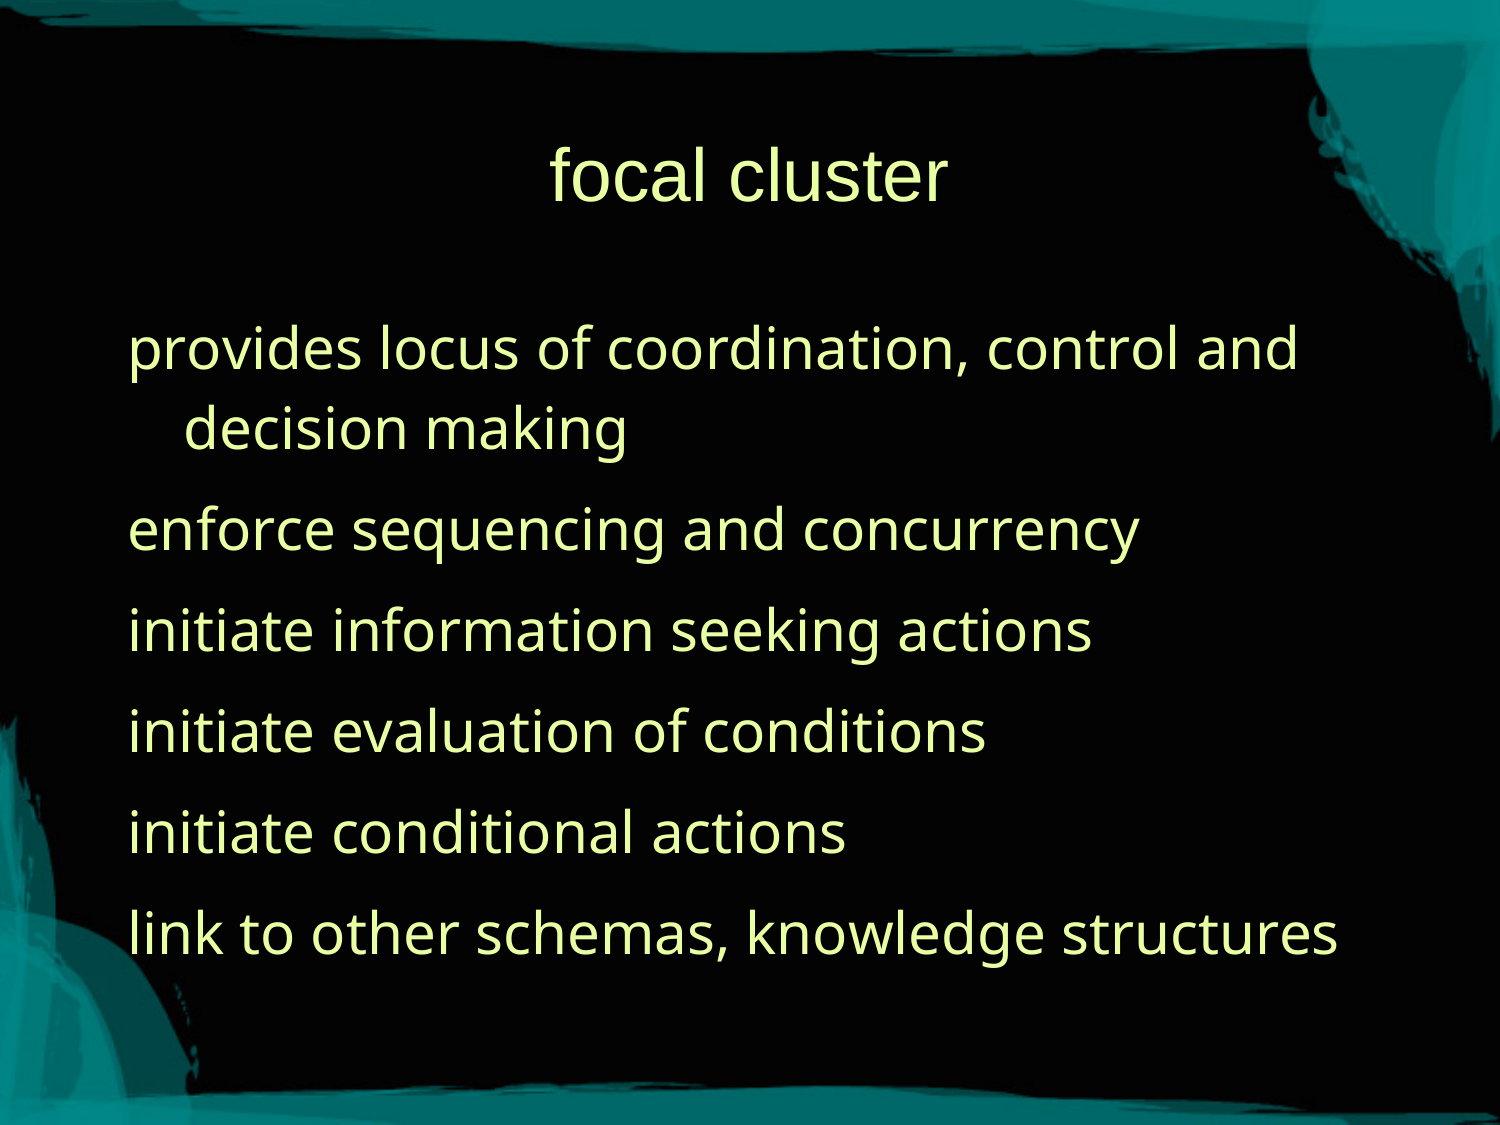

# focal cluster
provides locus of coordination, control and decision making
enforce sequencing and concurrency
initiate information seeking actions
initiate evaluation of conditions
initiate conditional actions
link to other schemas, knowledge structures